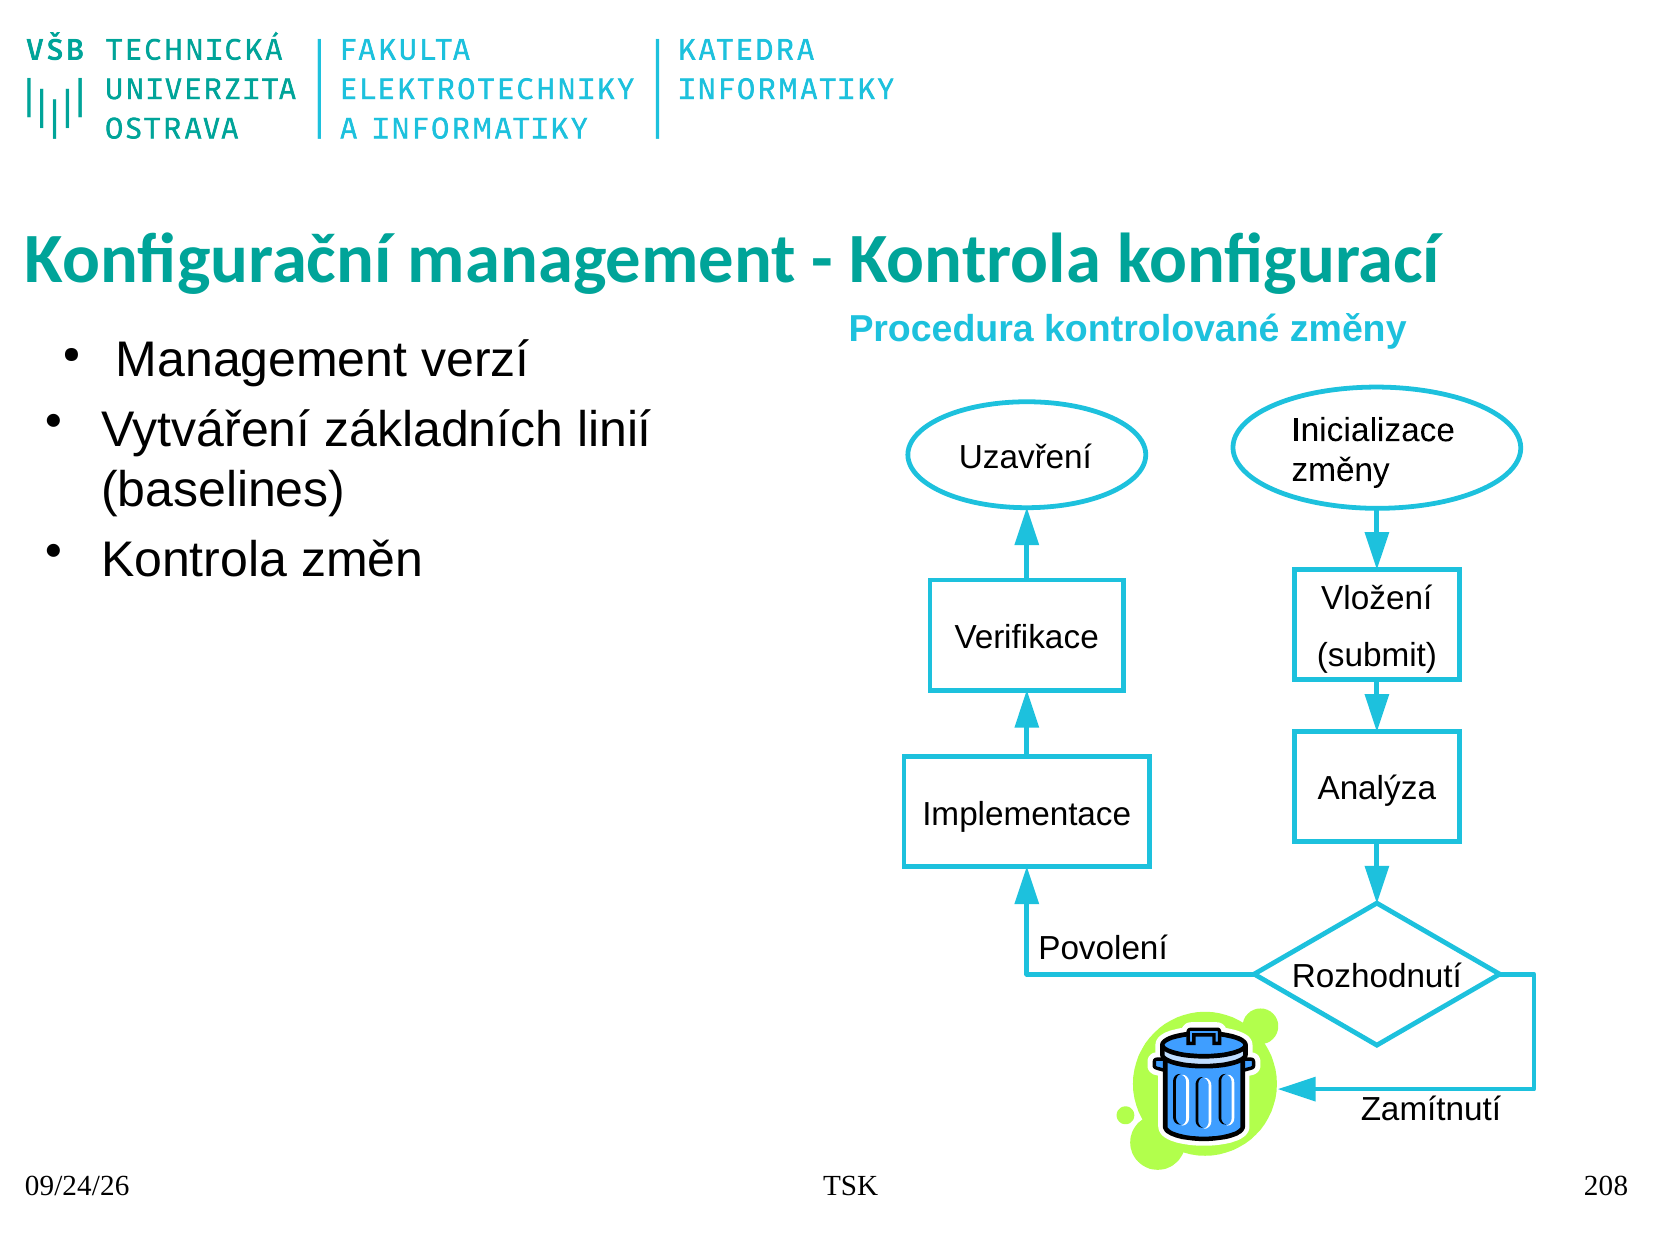

# Konfigurační management - Kontrola konfigurací
Procedura kontrolované změny
Management verzí
Vytváření základních linií (baselines)
Kontrola změn
Inicializace
změny
Uzavření
Vložení
(submit)
Verifikace
Analýza
Implementace
Rozhodnutí
Povolení
Zamítnutí
TSK
208